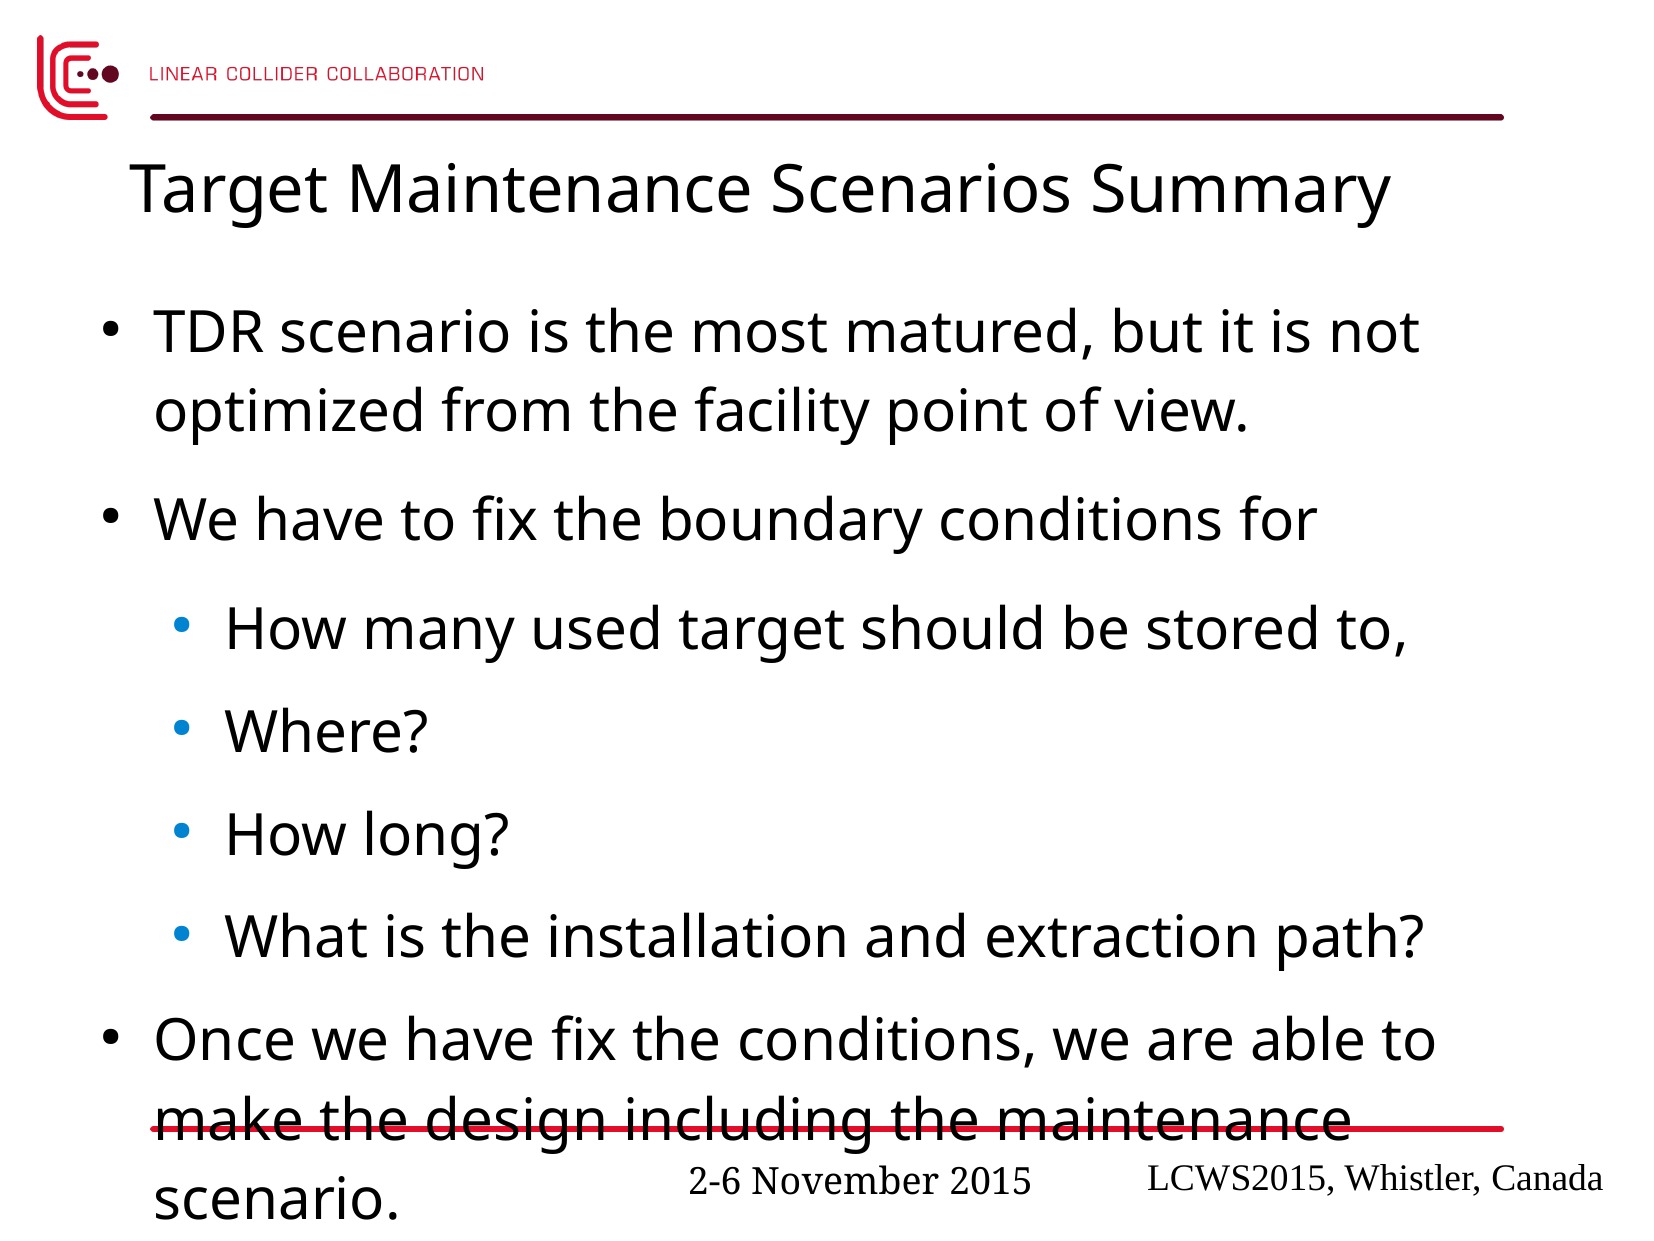

# Target Maintenance Scenarios Summary
TDR scenario is the most matured, but it is not optimized from the facility point of view.
We have to fix the boundary conditions for
How many used target should be stored to,
Where?
How long?
What is the installation and extraction path?
Once we have fix the conditions, we are able to make the design including the maintenance scenario.